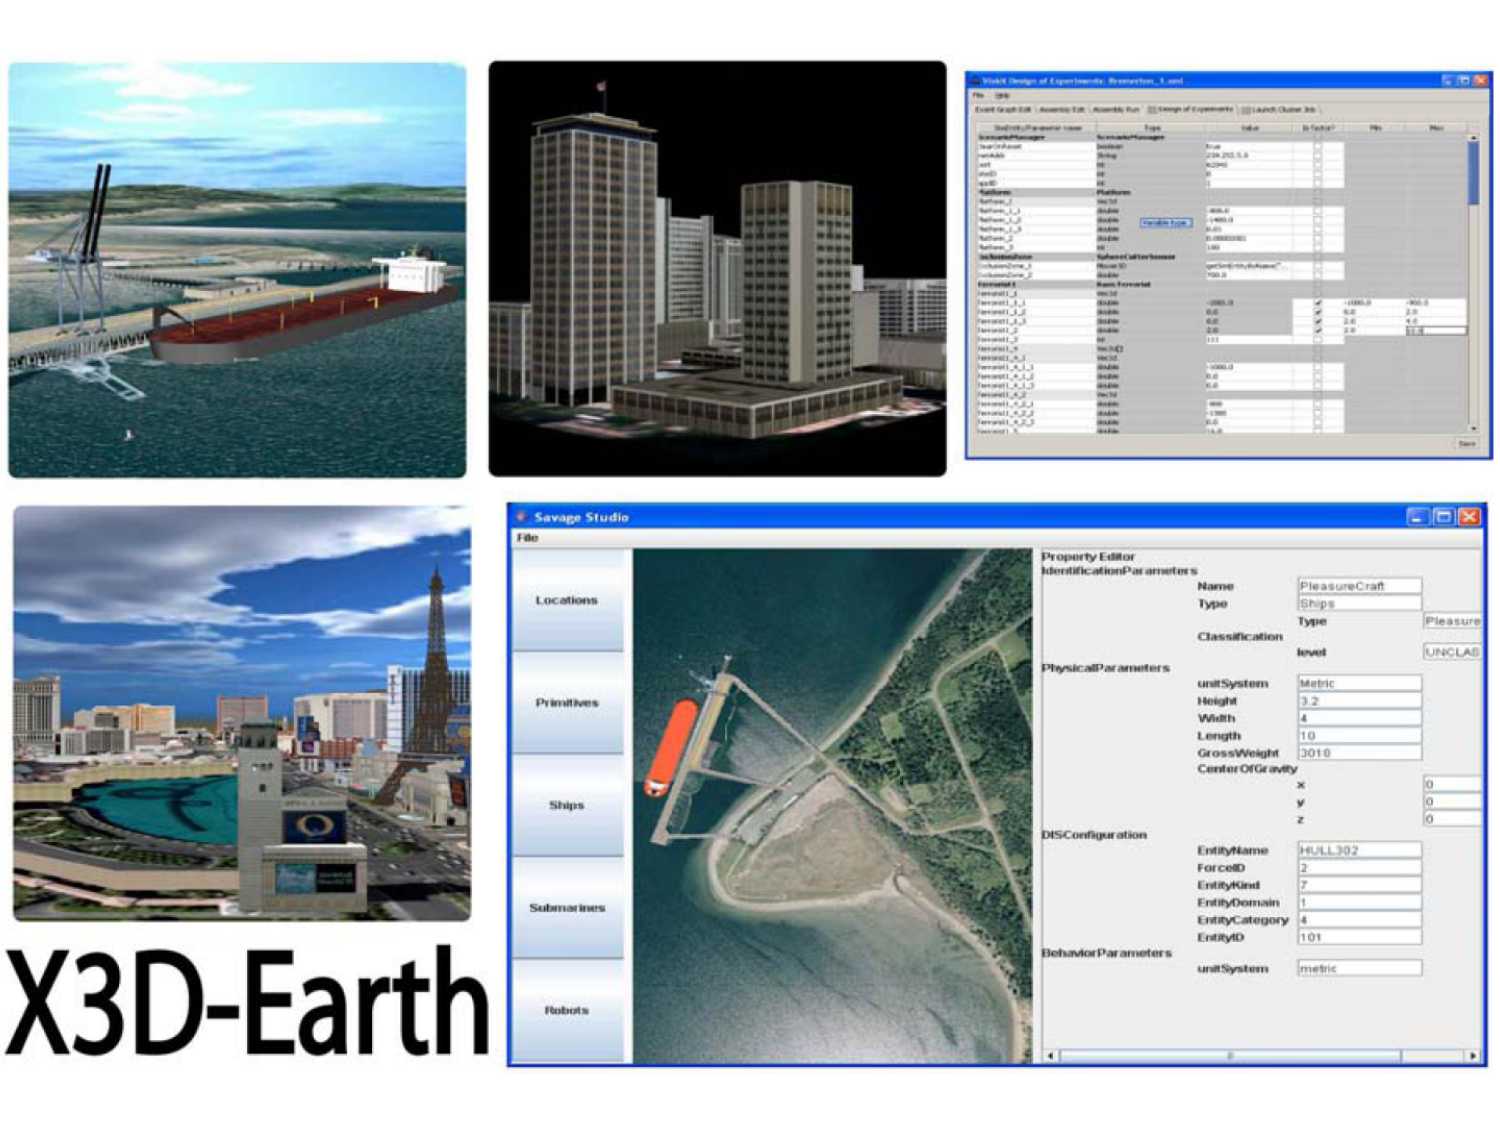

# X3D Earth proposal image montage 2